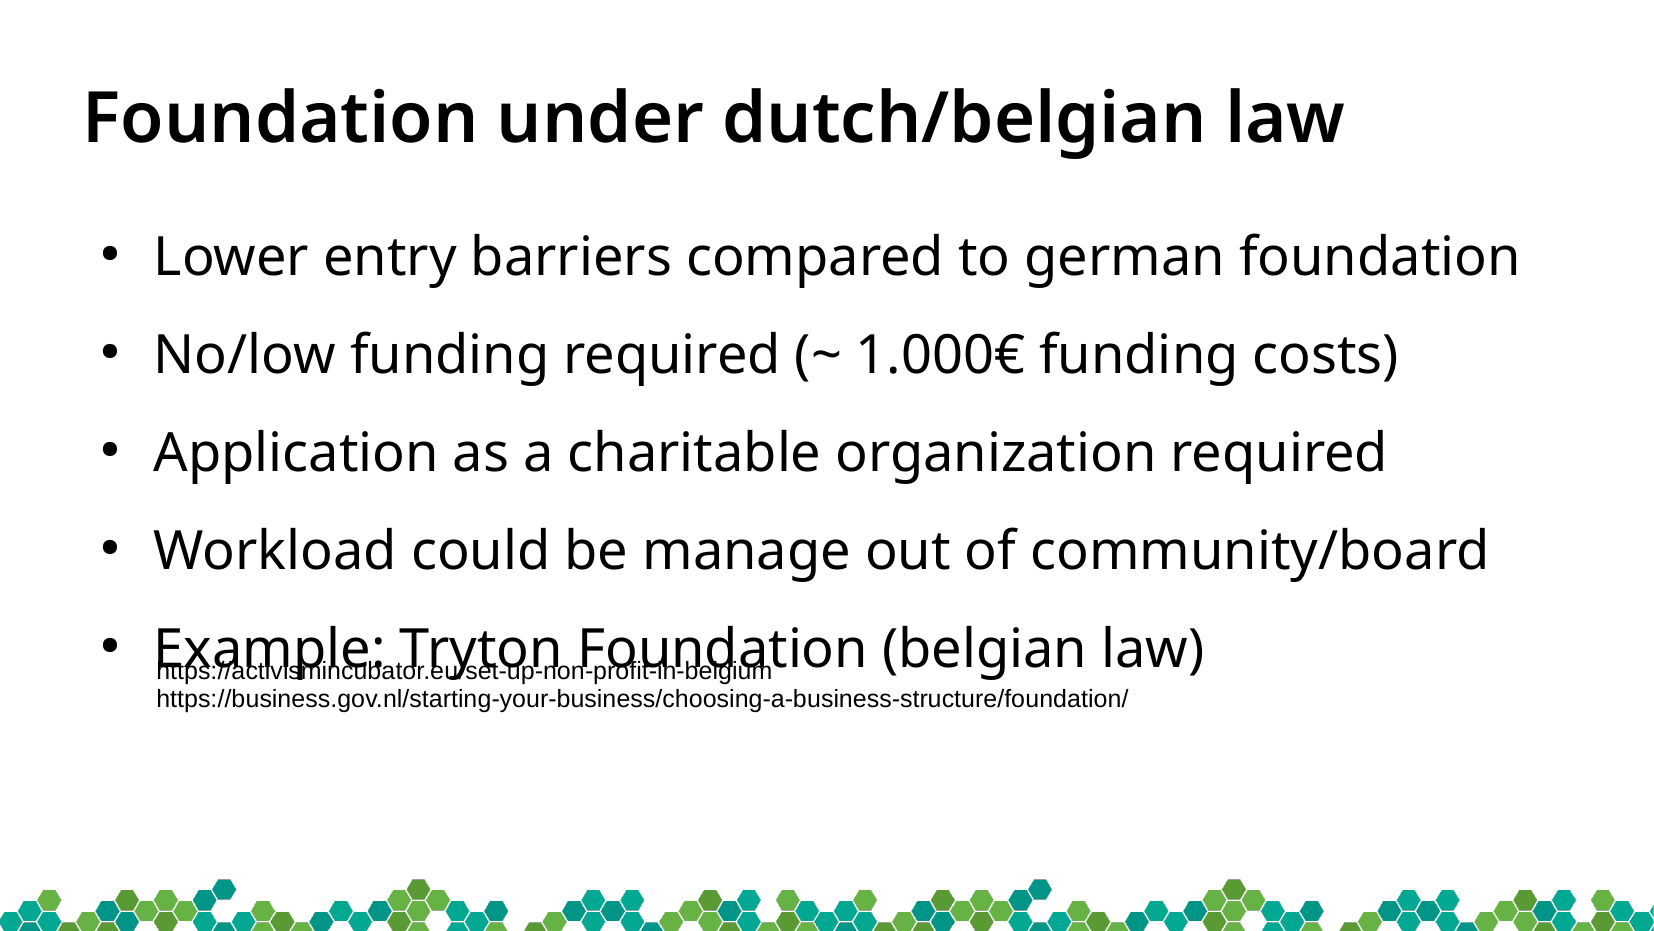

# Foundation under dutch/belgian law
Lower entry barriers compared to german foundation
No/low funding required (~ 1.000€ funding costs)
Application as a charitable organization required
Workload could be manage out of community/board
Example: Tryton Foundation (belgian law)
https://activismincubator.eu/set-up-non-profit-in-belgium
https://business.gov.nl/starting-your-business/choosing-a-business-structure/foundation/